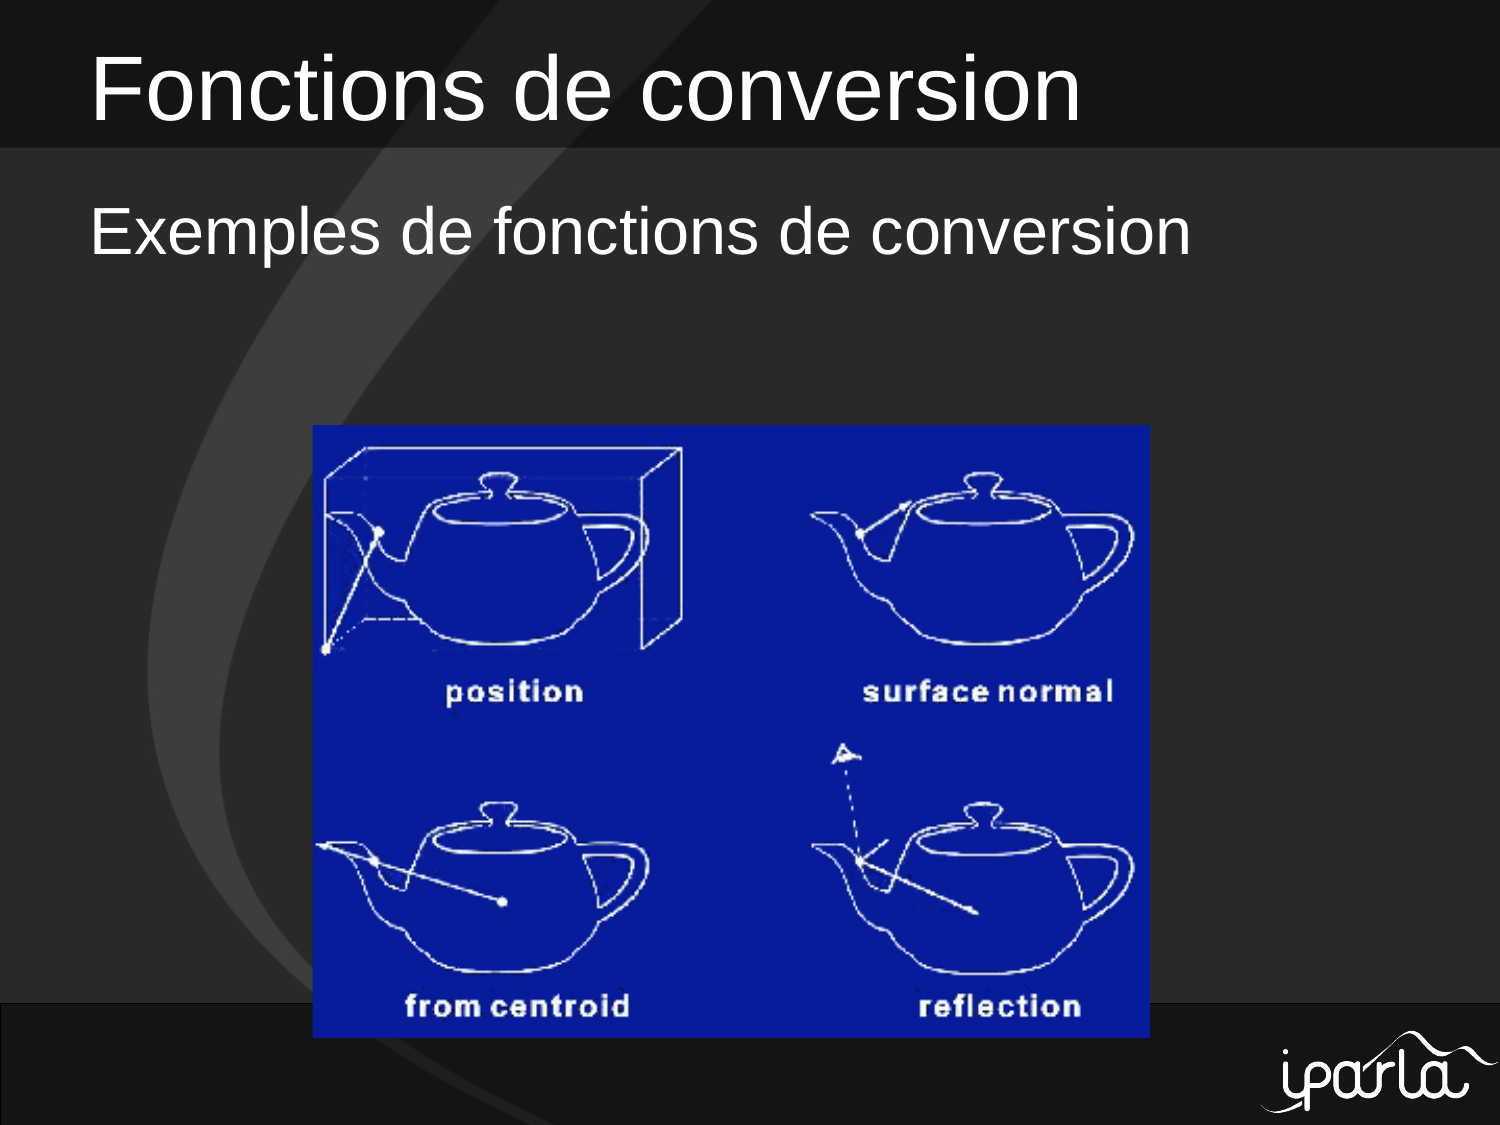

# Fonctions de conversion
Exemples de fonctions de conversion